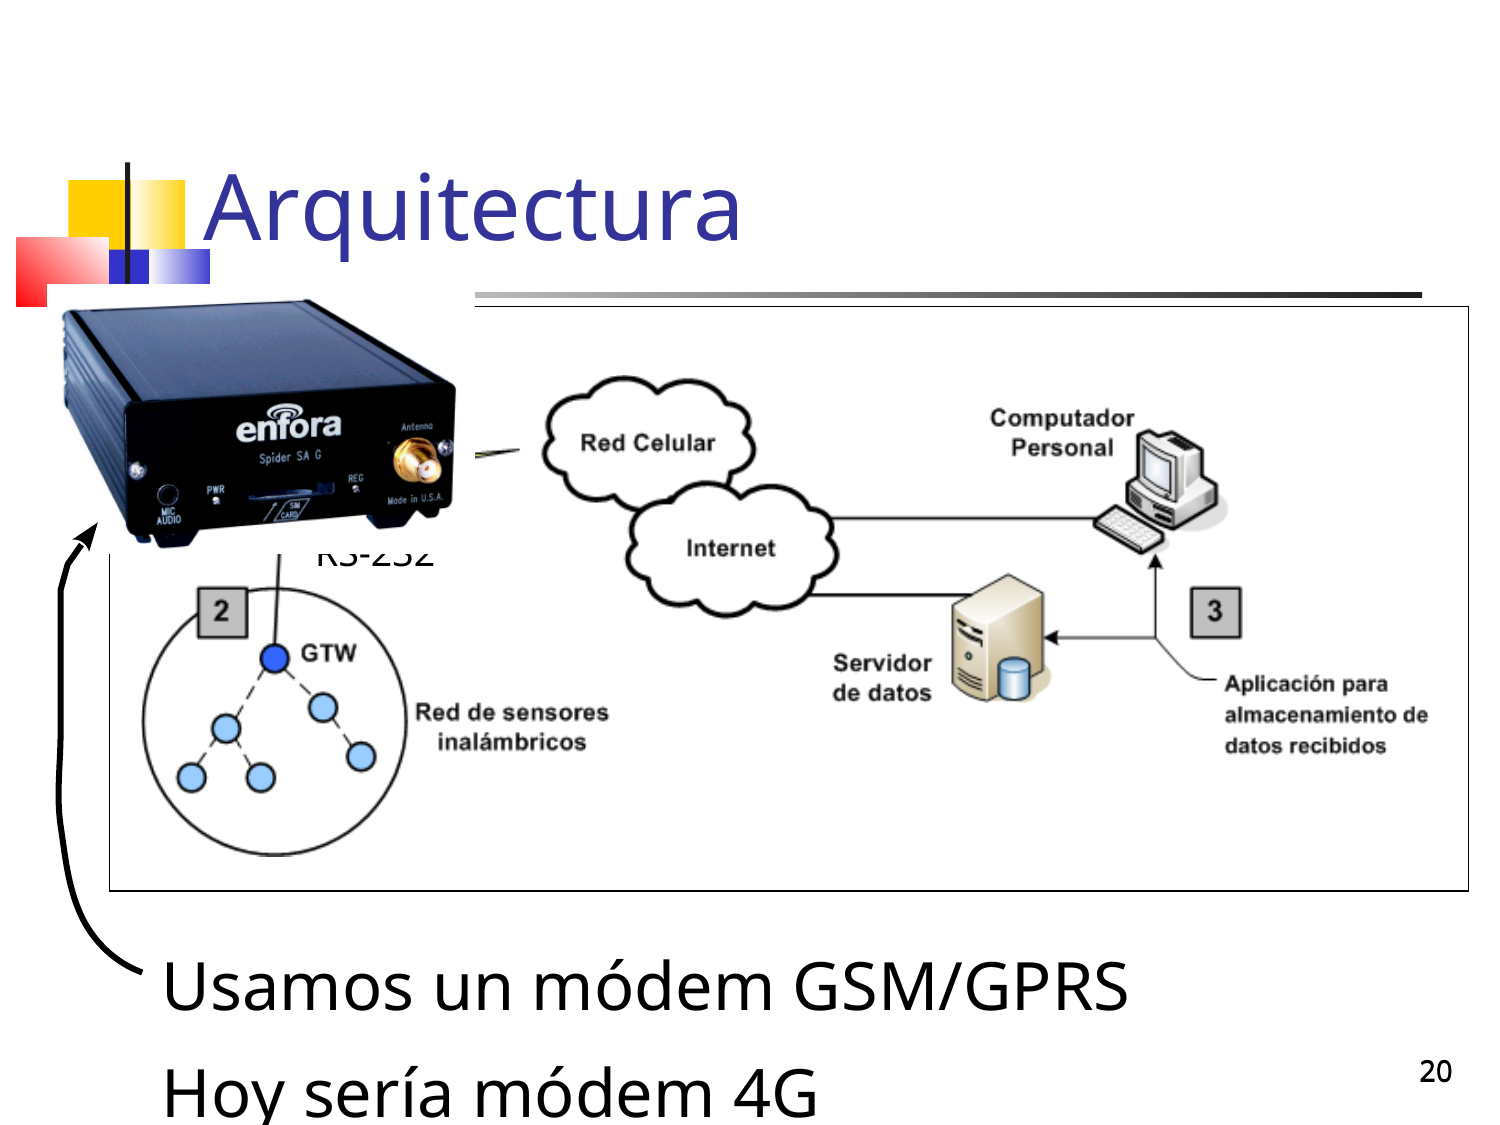

# Arquitectura
RS-232
Usamos un módem GSM/GPRS
Hoy sería módem 4G
20